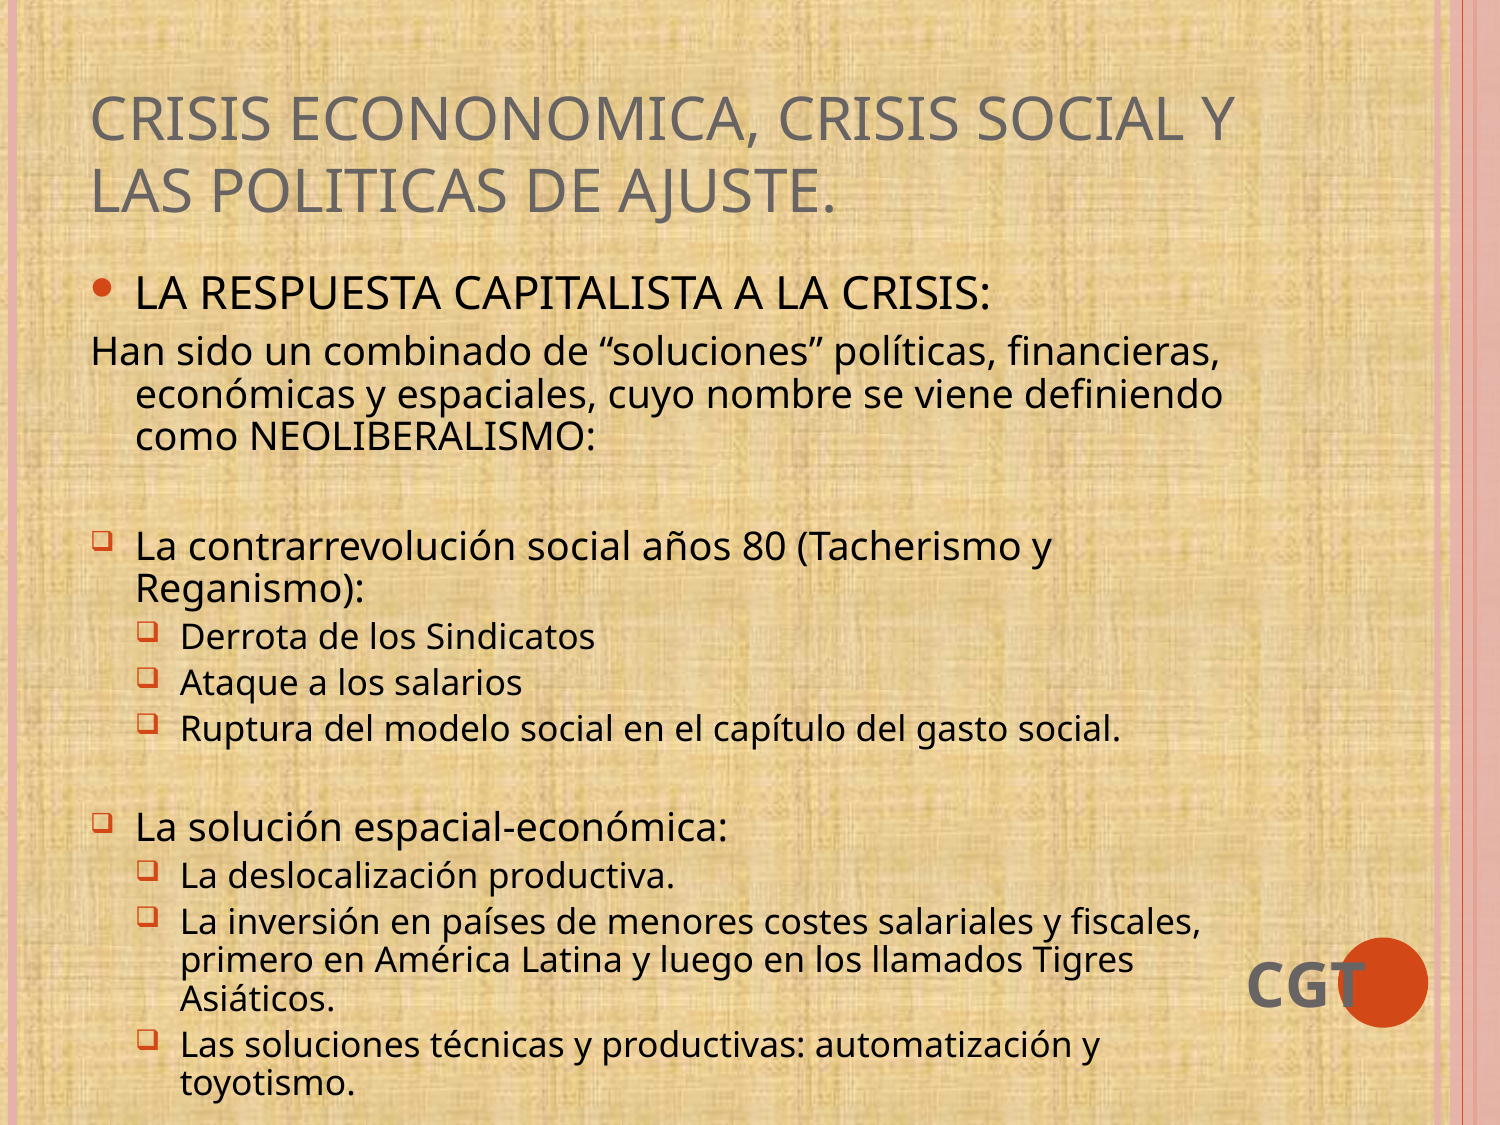

# CRISIS ECONONOMICA, CRISIS SOCIAL Y LAS POLITICAS DE AJUSTE.
LA RESPUESTA CAPITALISTA A LA CRISIS:
Han sido un combinado de “soluciones” políticas, financieras, económicas y espaciales, cuyo nombre se viene definiendo como NEOLIBERALISMO:
La contrarrevolución social años 80 (Tacherismo y Reganismo):
Derrota de los Sindicatos
Ataque a los salarios
Ruptura del modelo social en el capítulo del gasto social.
La solución espacial-económica:
La deslocalización productiva.
La inversión en países de menores costes salariales y fiscales, primero en América Latina y luego en los llamados Tigres Asiáticos.
Las soluciones técnicas y productivas: automatización y toyotismo.
CGT